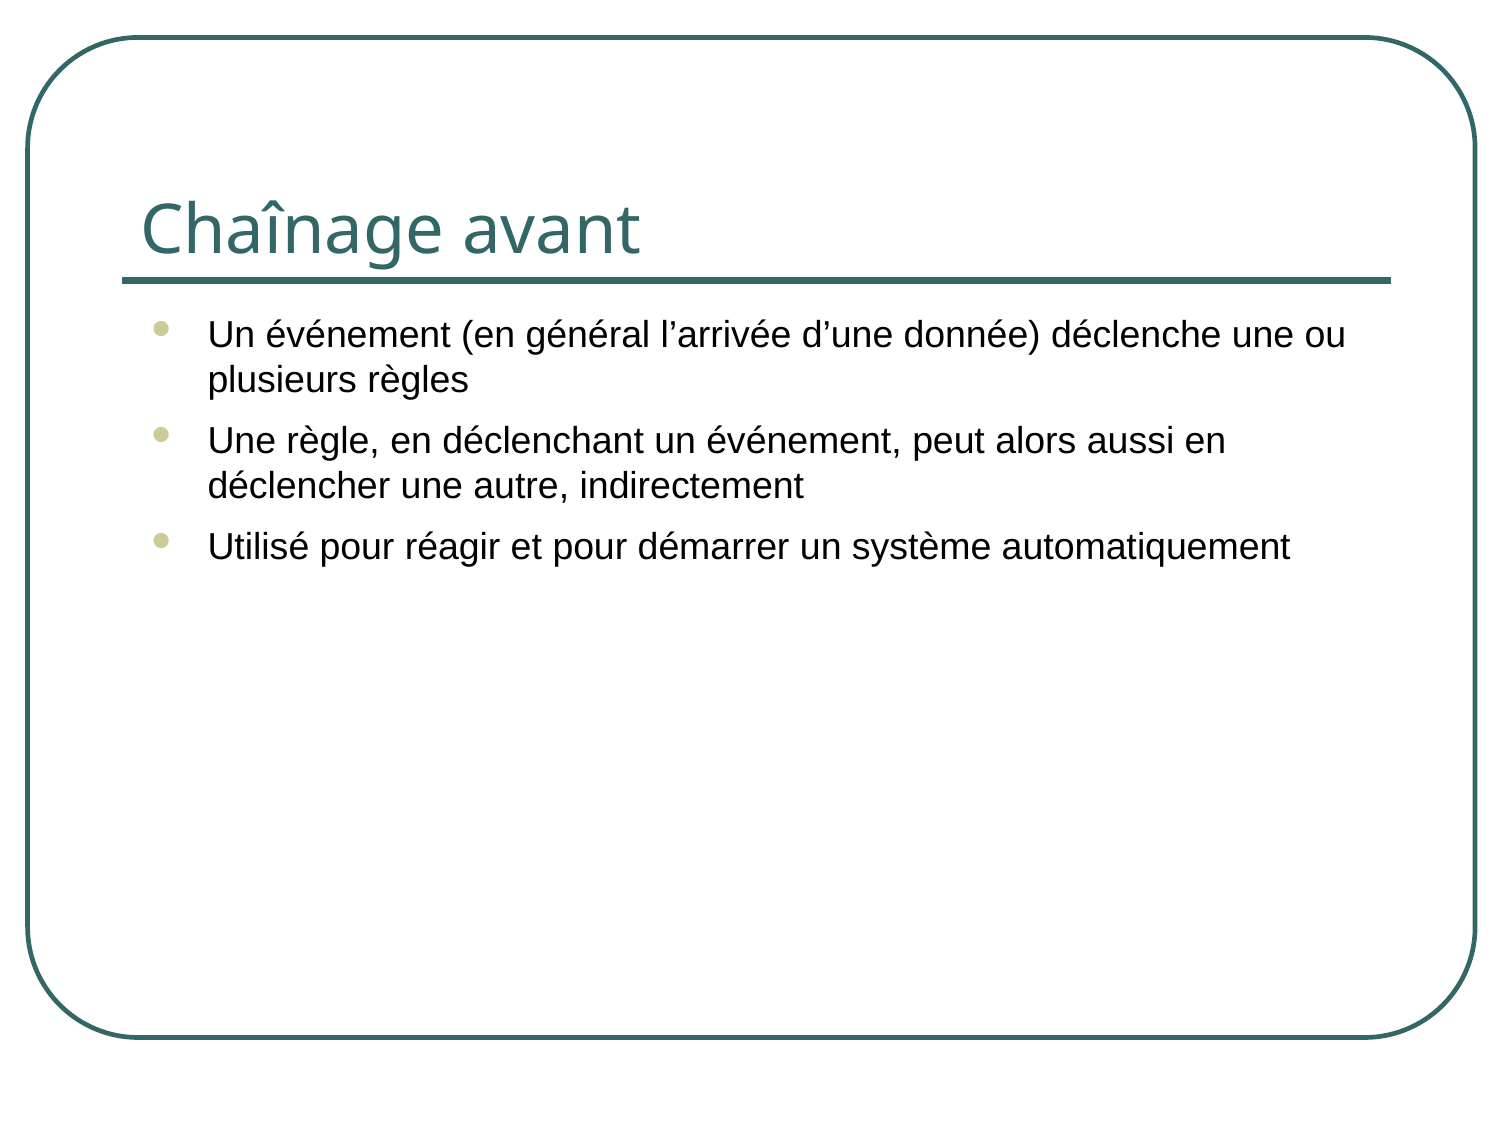

# Chaînage avant
Un événement (en général l’arrivée d’une donnée) déclenche une ou plusieurs règles
Une règle, en déclenchant un événement, peut alors aussi en déclencher une autre, indirectement
Utilisé pour réagir et pour démarrer un système automatiquement